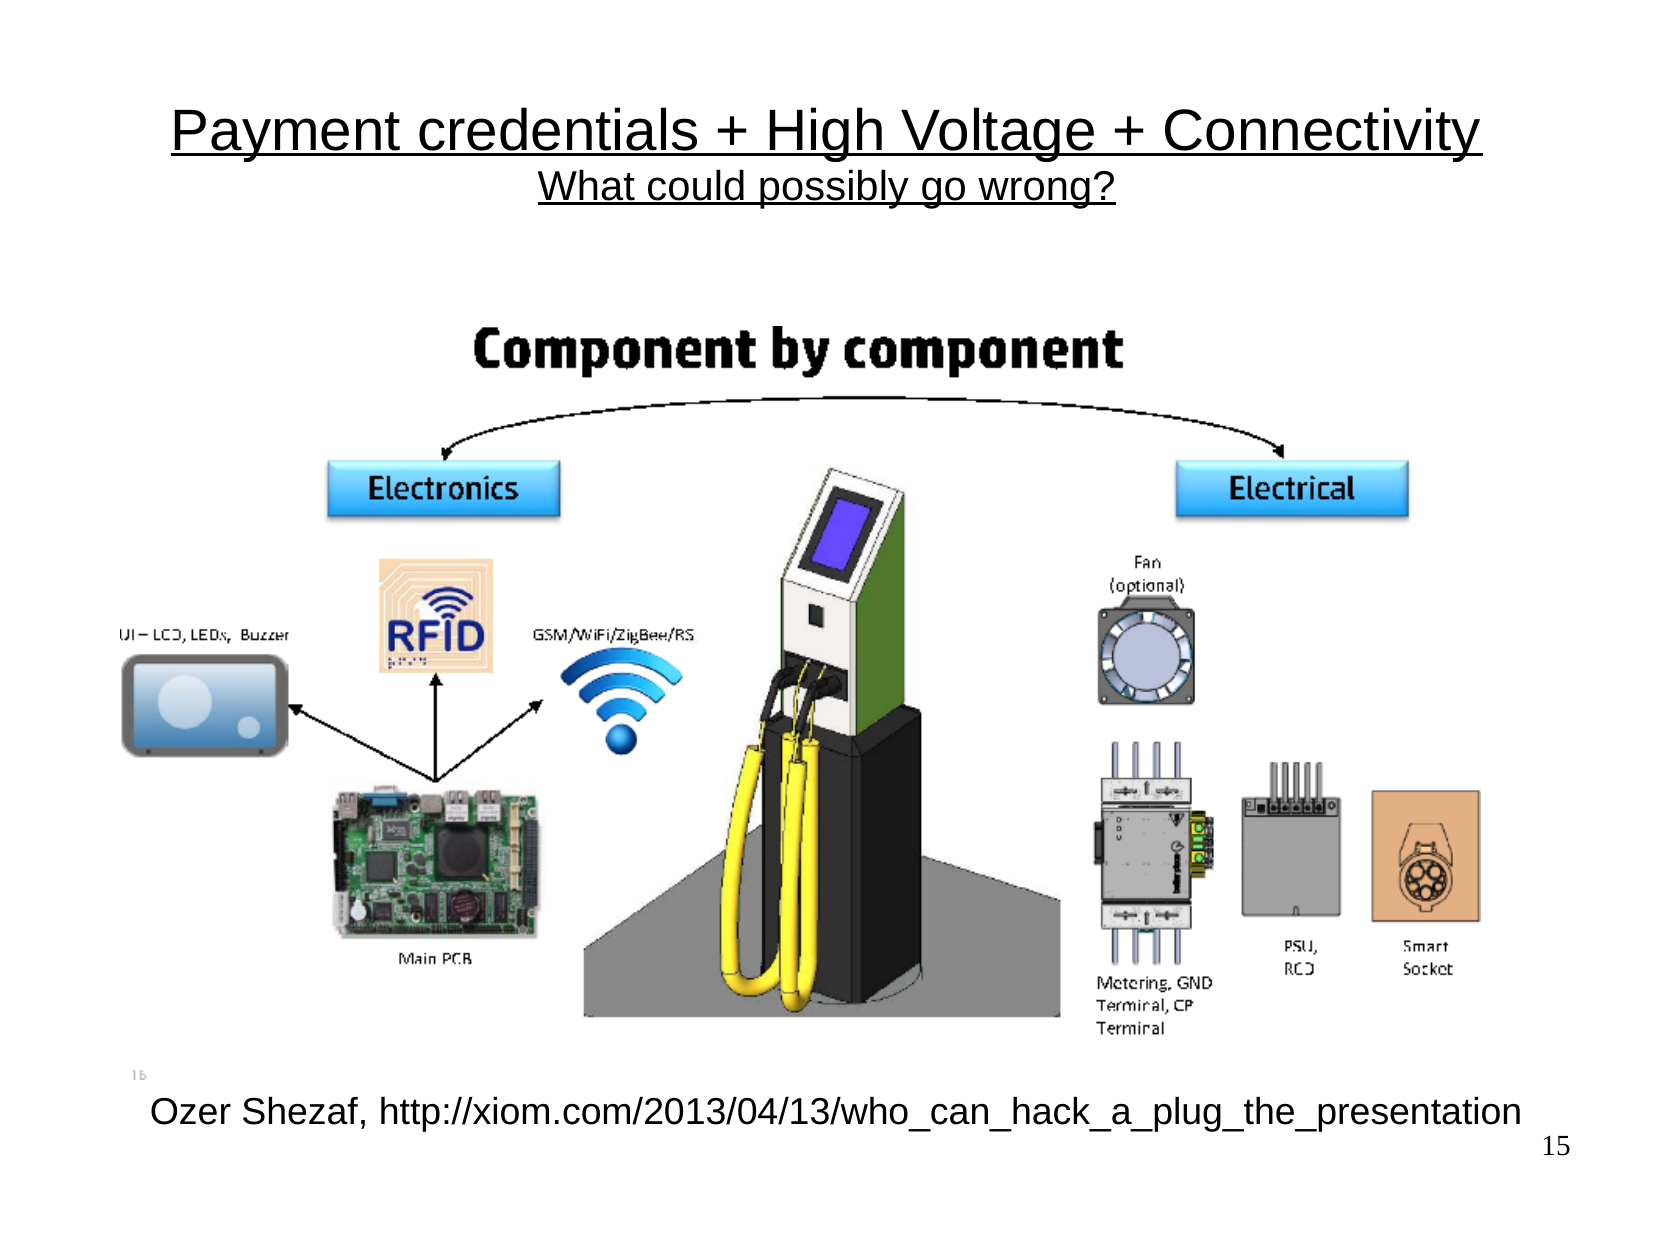

# Payment credentials + High Voltage + Connectivity What could possibly go wrong?
Ozer Shezaf, http://xiom.com/2013/04/13/who_can_hack_a_plug_the_presentation
15